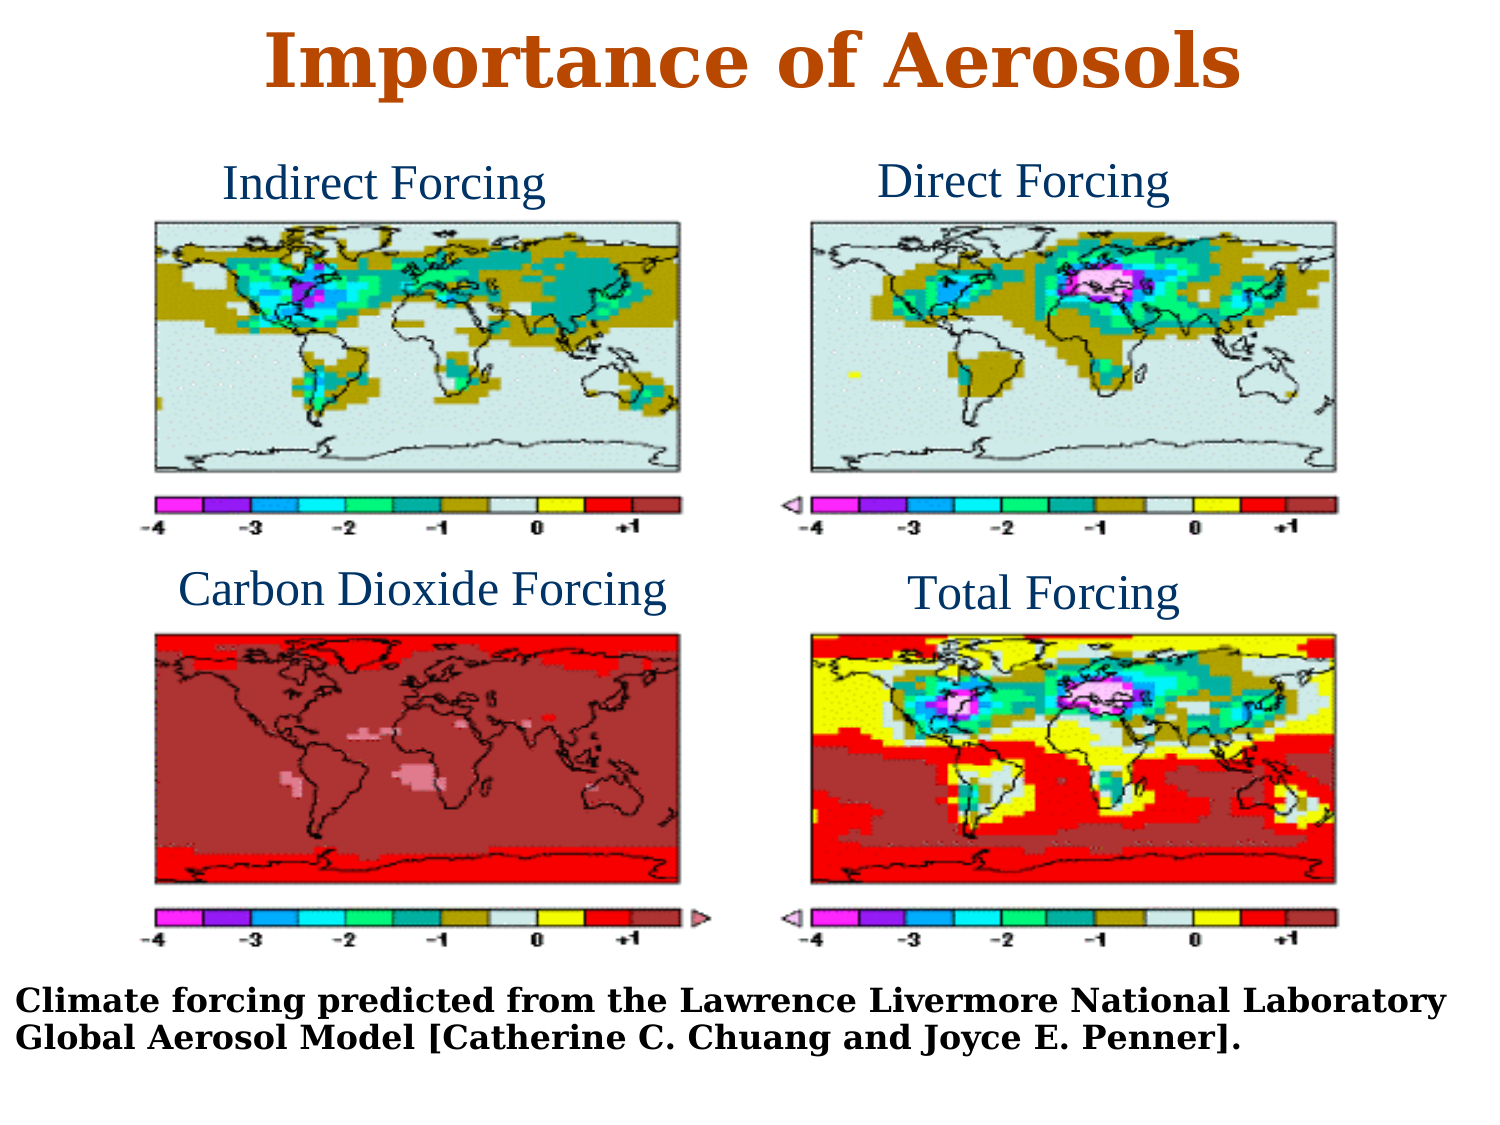

Importance of Aerosols
Direct Forcing
Indirect Forcing
Carbon Dioxide Forcing
Total Forcing
Climate forcing predicted from the Lawrence Livermore National Laboratory Global Aerosol Model [Catherine C. Chuang and Joyce E. Penner].